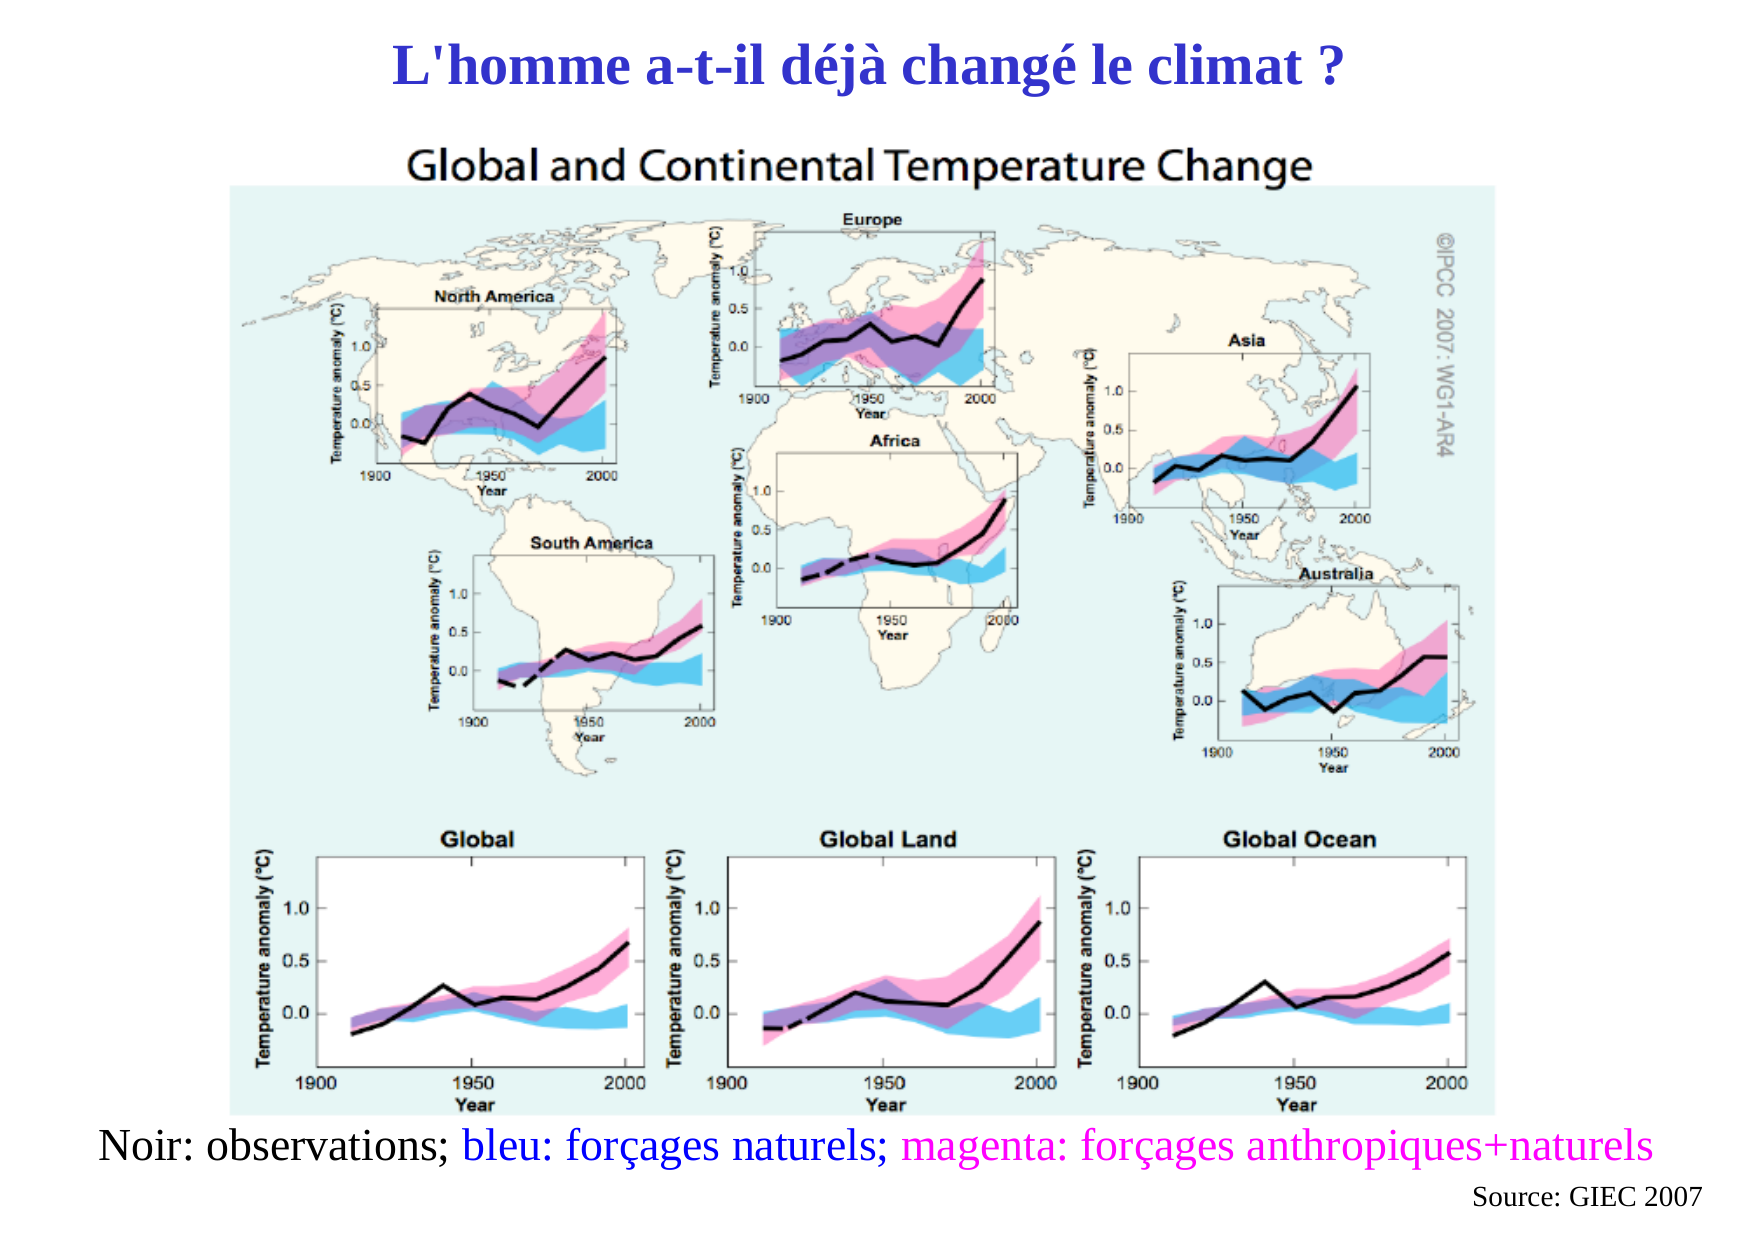

L'homme a-t-il déjà changé le climat ?
Noir: observations; bleu: forçages naturels; magenta: forçages anthropiques+naturels
Source: GIEC 2007